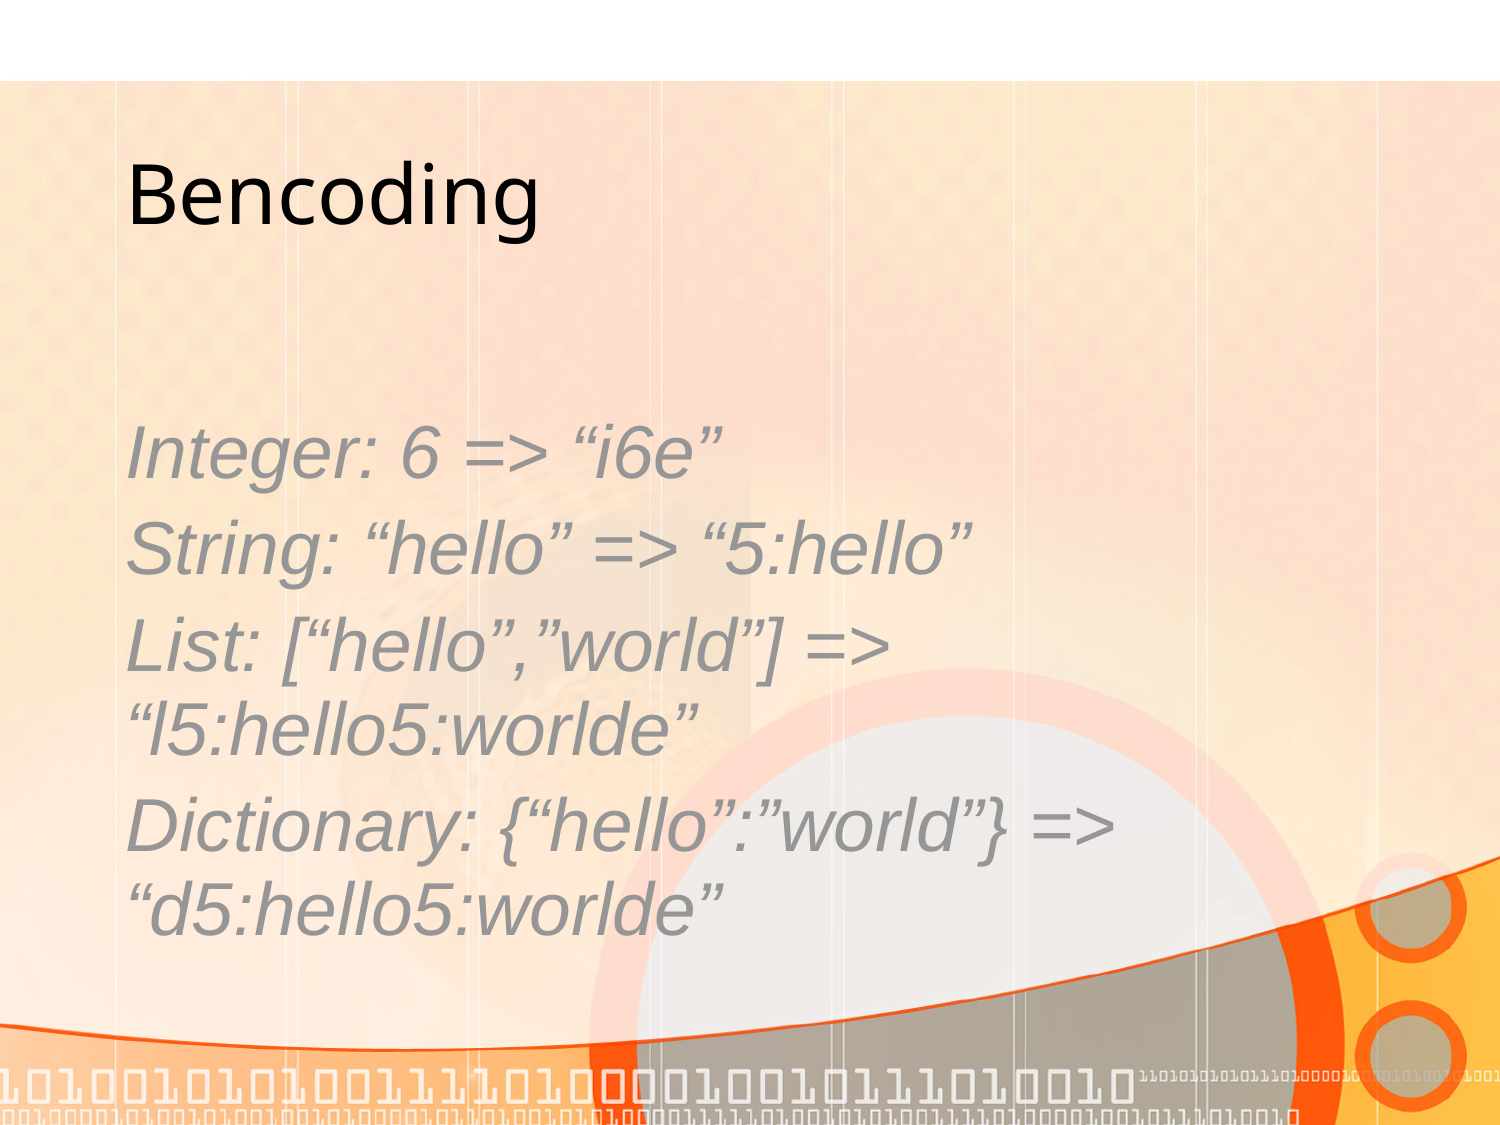

# Bencoding
Integer: 6 => “i6e”
String: “hello” => “5:hello”
List: [“hello”,”world”] => “l5:hello5:worlde”
Dictionary: {“hello”:”world”} => “d5:hello5:worlde”